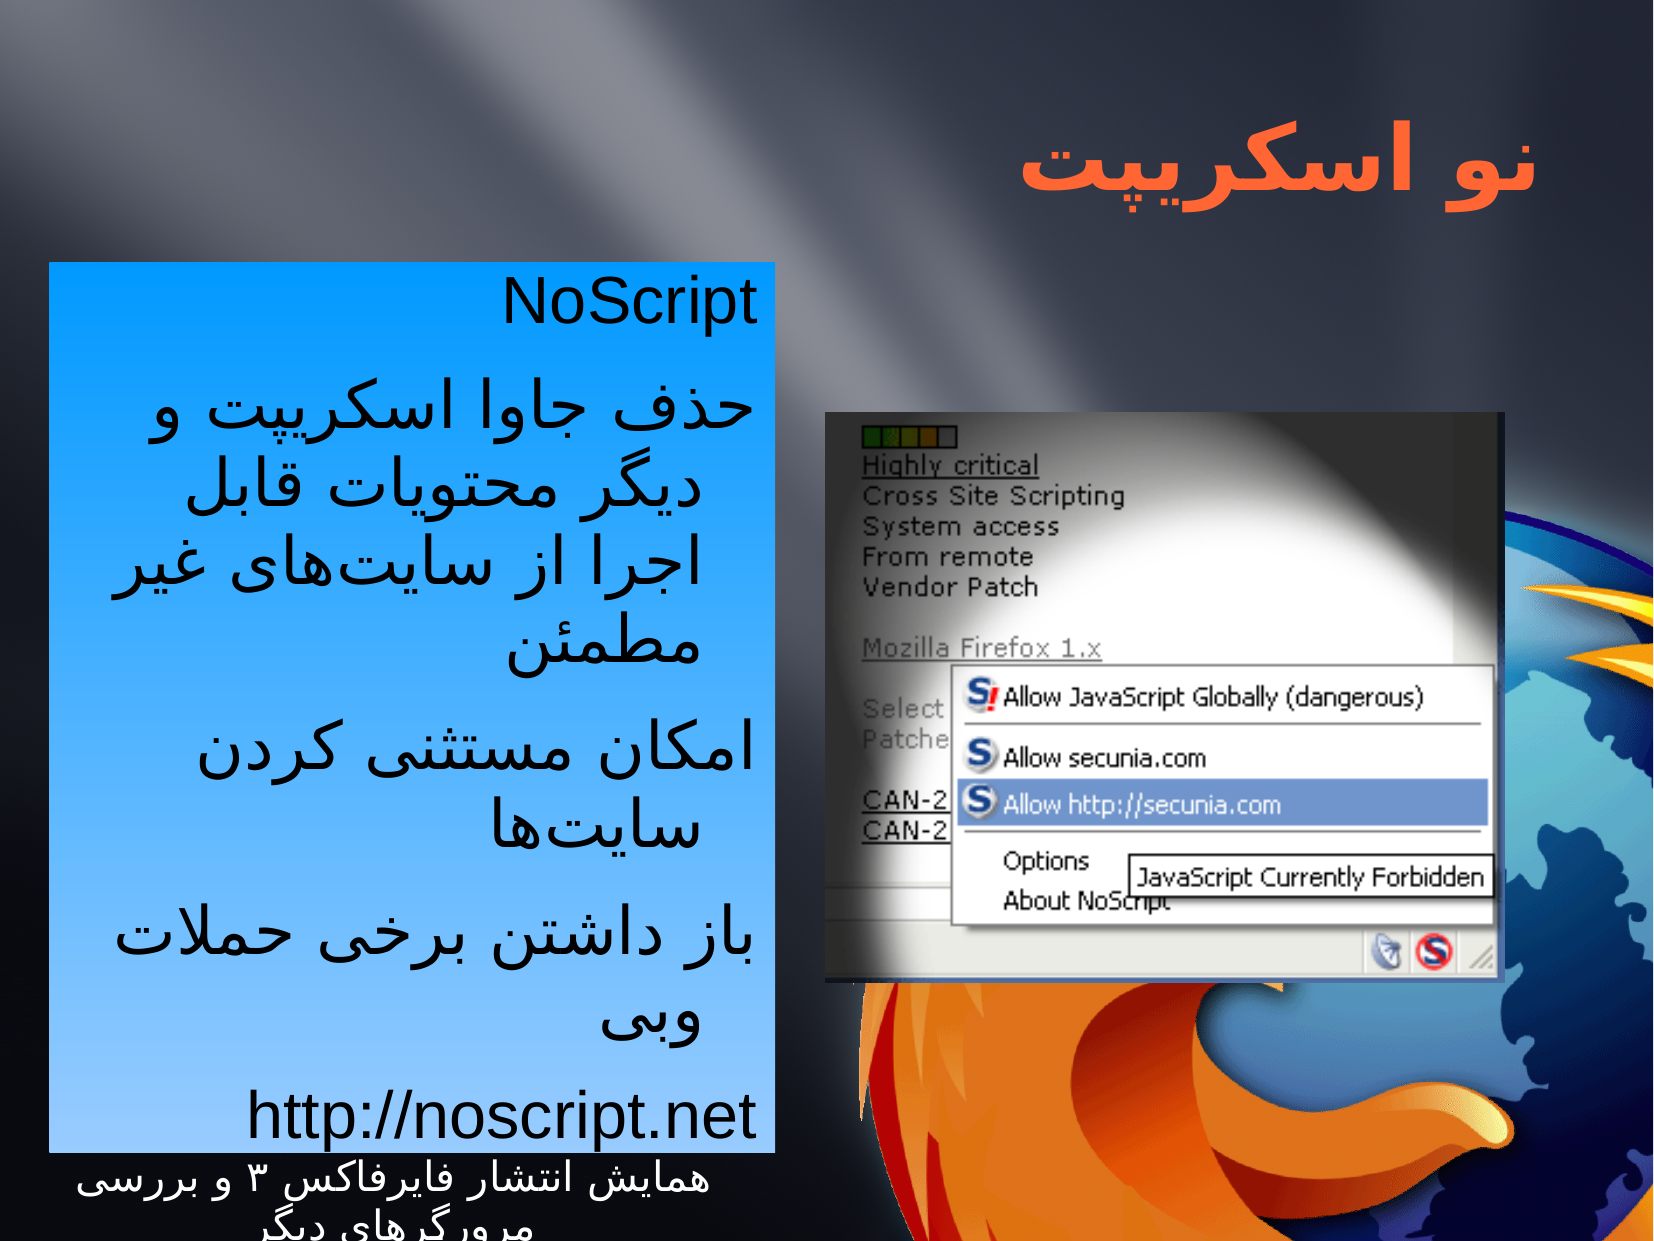

# نو اسکریپت
NoScript
حذف جاوا اسکریپت و دیگر محتویات قابل اجرا از سایت‌های غیر مطمئن
امکان مستثنی کردن سایت‌ها
باز داشتن برخی حملات وبی
http://noscript.net